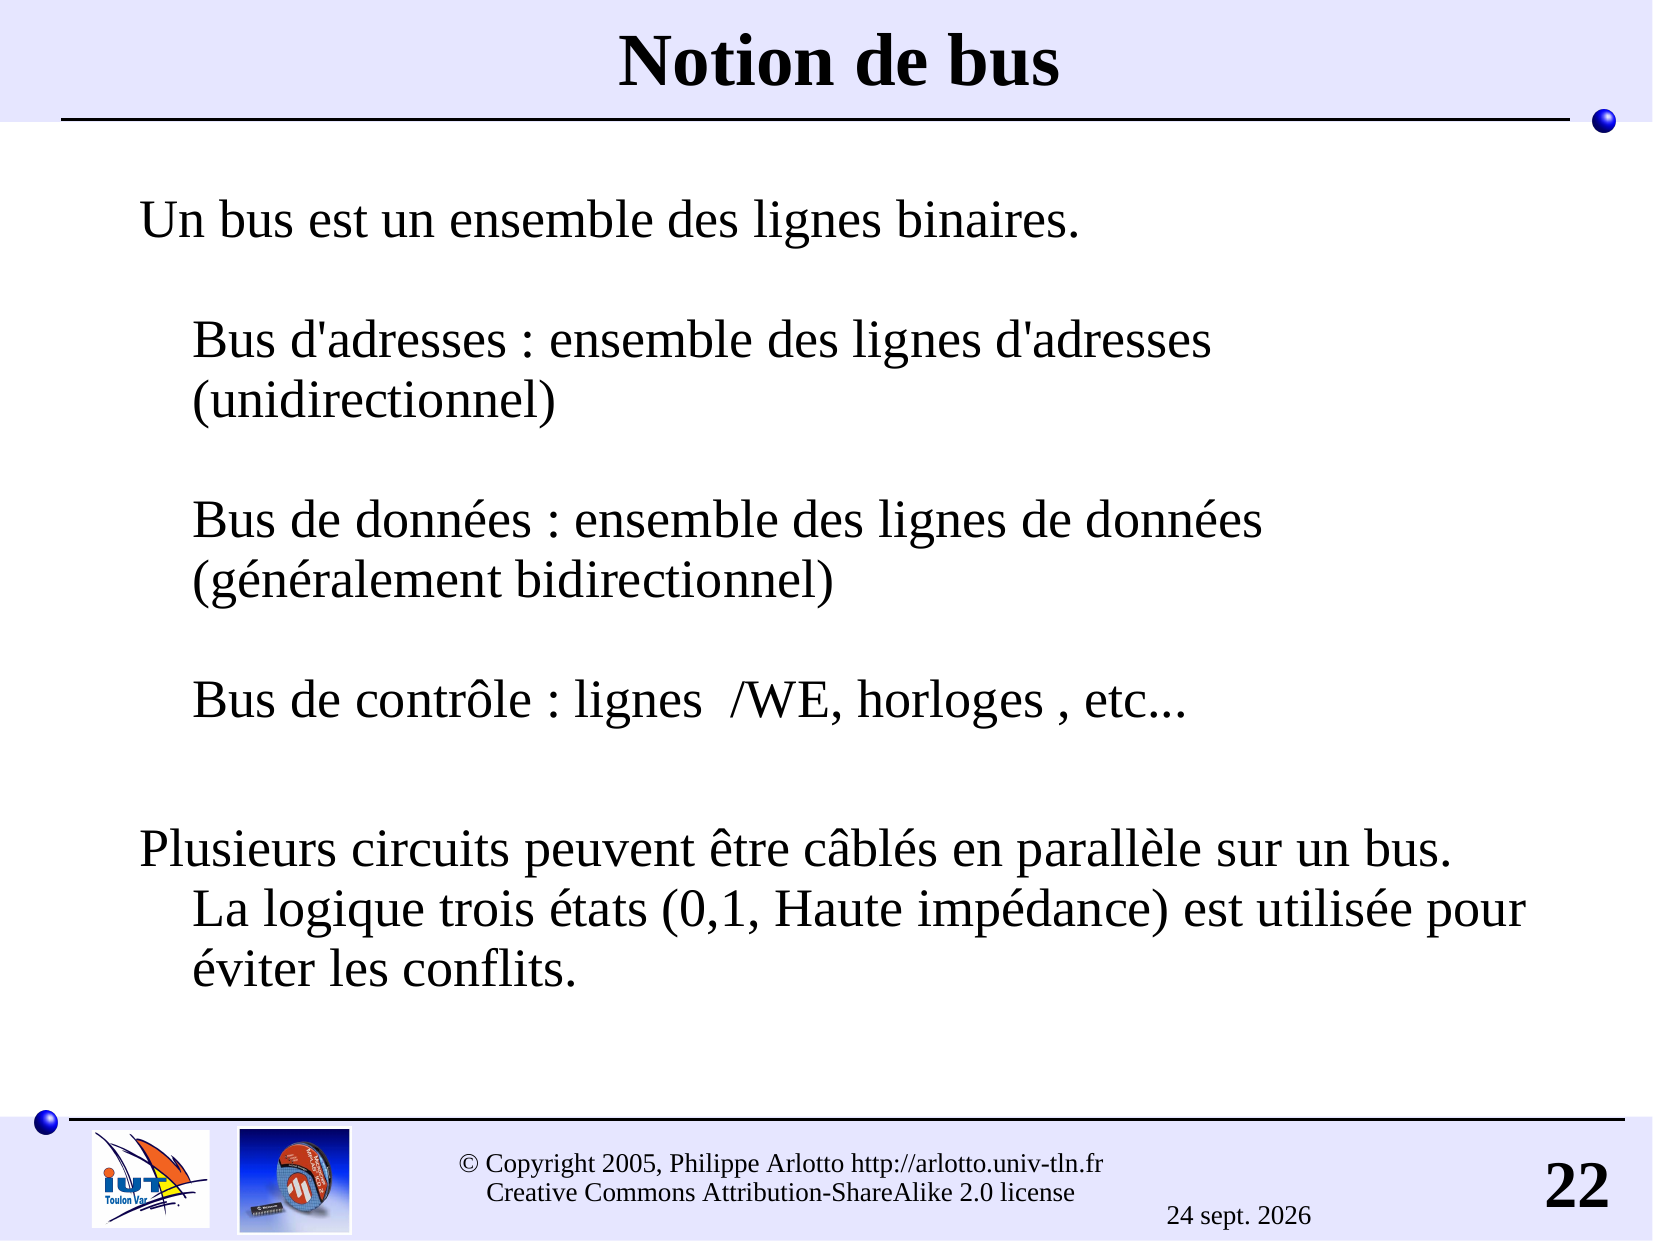

# Notion de bus
Un bus est un ensemble des lignes binaires.
Bus d'adresses : ensemble des lignes d'adresses (unidirectionnel)
Bus de données : ensemble des lignes de données (généralement bidirectionnel)
Bus de contrôle : lignes /WE, horloges , etc...
Plusieurs circuits peuvent être câblés en parallèle sur un bus.
La logique trois états (0,1, Haute impédance) est utilisée pour éviter les conflits.